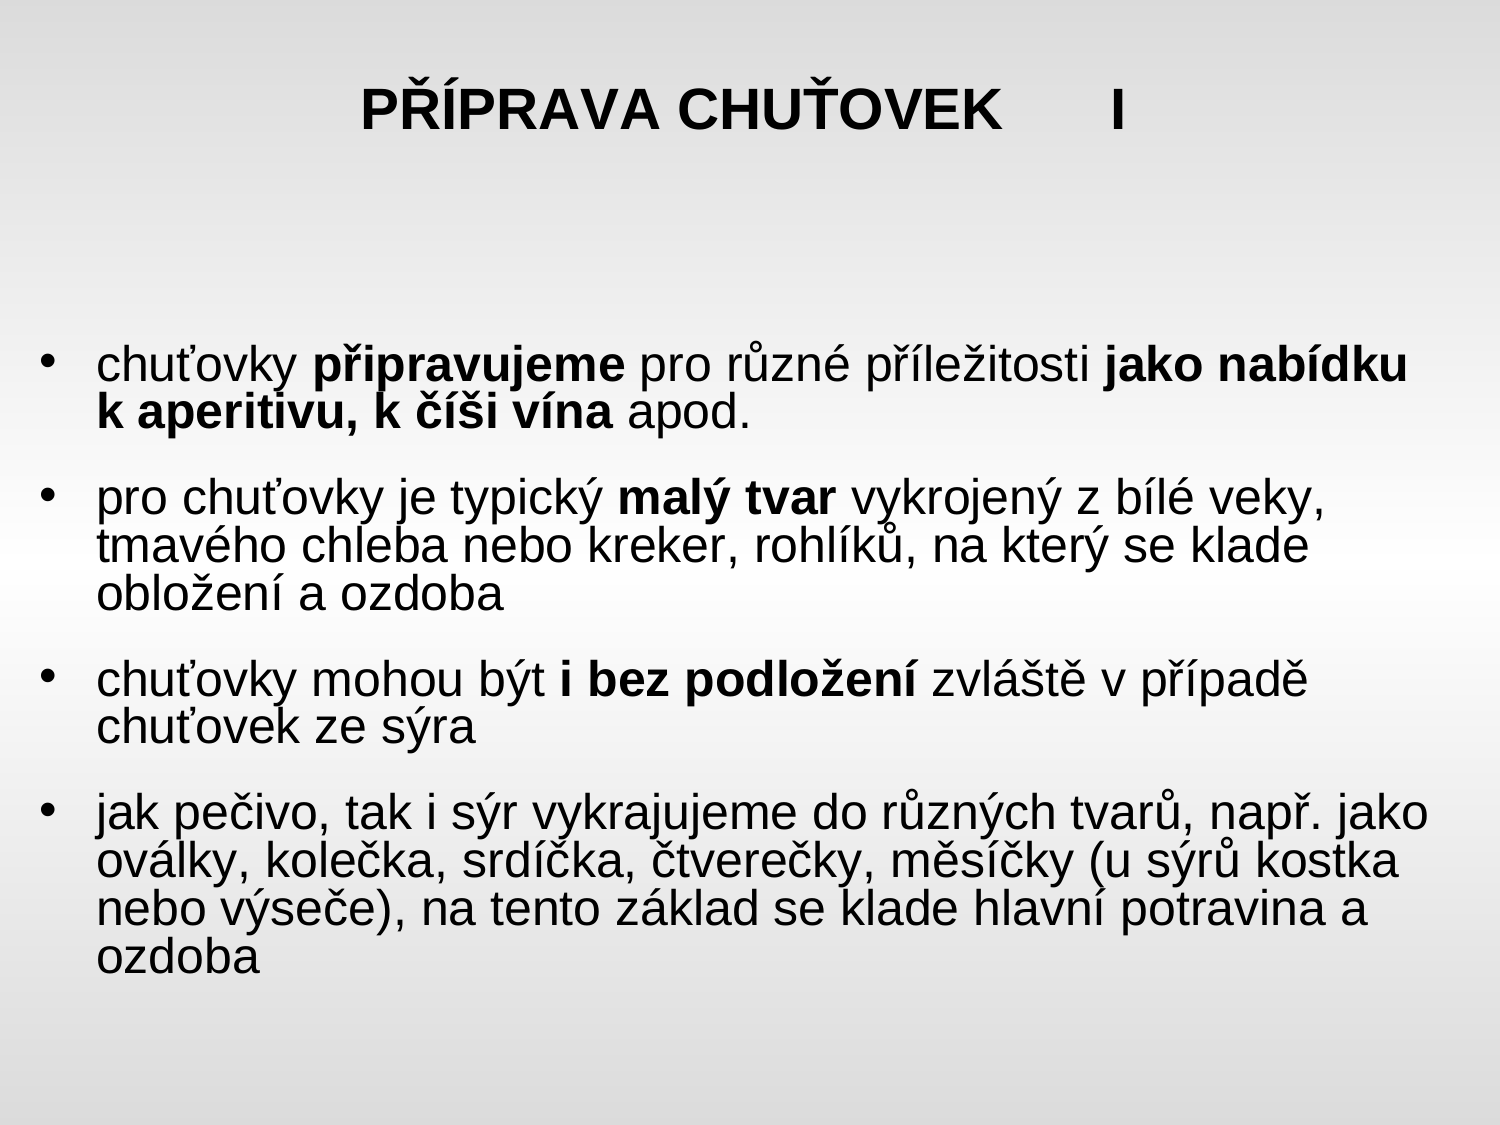

# PŘÍPRAVA CHUŤOVEK	I
chuťovky připravujeme pro různé příležitosti jako nabídku k aperitivu, k číši vína apod.
pro chuťovky je typický malý tvar vykrojený z bílé veky, tmavého chleba nebo kreker, rohlíků, na který se klade obložení a ozdoba
chuťovky mohou být i bez podložení zvláště v případě chuťovek ze sýra
jak pečivo, tak i sýr vykrajujeme do různých tvarů, např. jako oválky, kolečka, srdíčka, čtverečky, měsíčky (u sýrů kostka nebo výseče), na tento základ se klade hlavní potravina a ozdoba